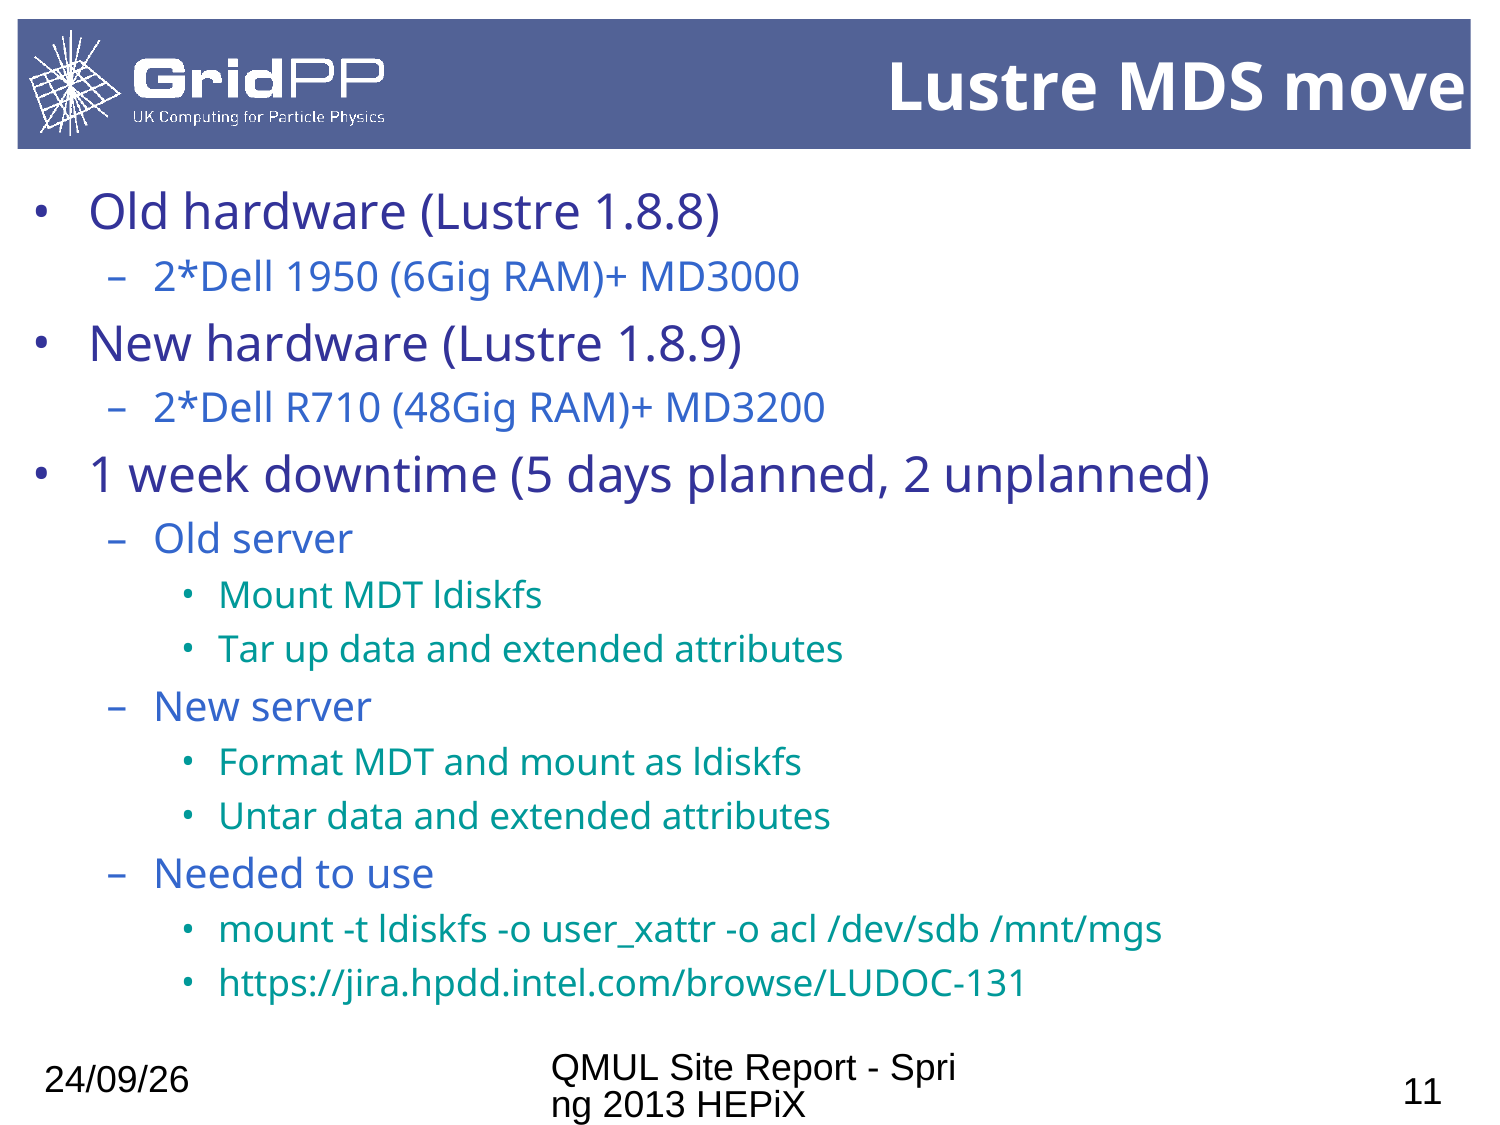

# Lustre MDS move
Old hardware (Lustre 1.8.8)
2*Dell 1950 (6Gig RAM)+ MD3000
New hardware (Lustre 1.8.9)
2*Dell R710 (48Gig RAM)+ MD3200
1 week downtime (5 days planned, 2 unplanned)
Old server
Mount MDT ldiskfs
Tar up data and extended attributes
New server
Format MDT and mount as ldiskfs
Untar data and extended attributes
Needed to use
mount -t ldiskfs -o user_xattr -o acl /dev/sdb /mnt/mgs
https://jira.hpdd.intel.com/browse/LUDOC-131
QMUL Site Report - Spring 2013 HEPiX
11